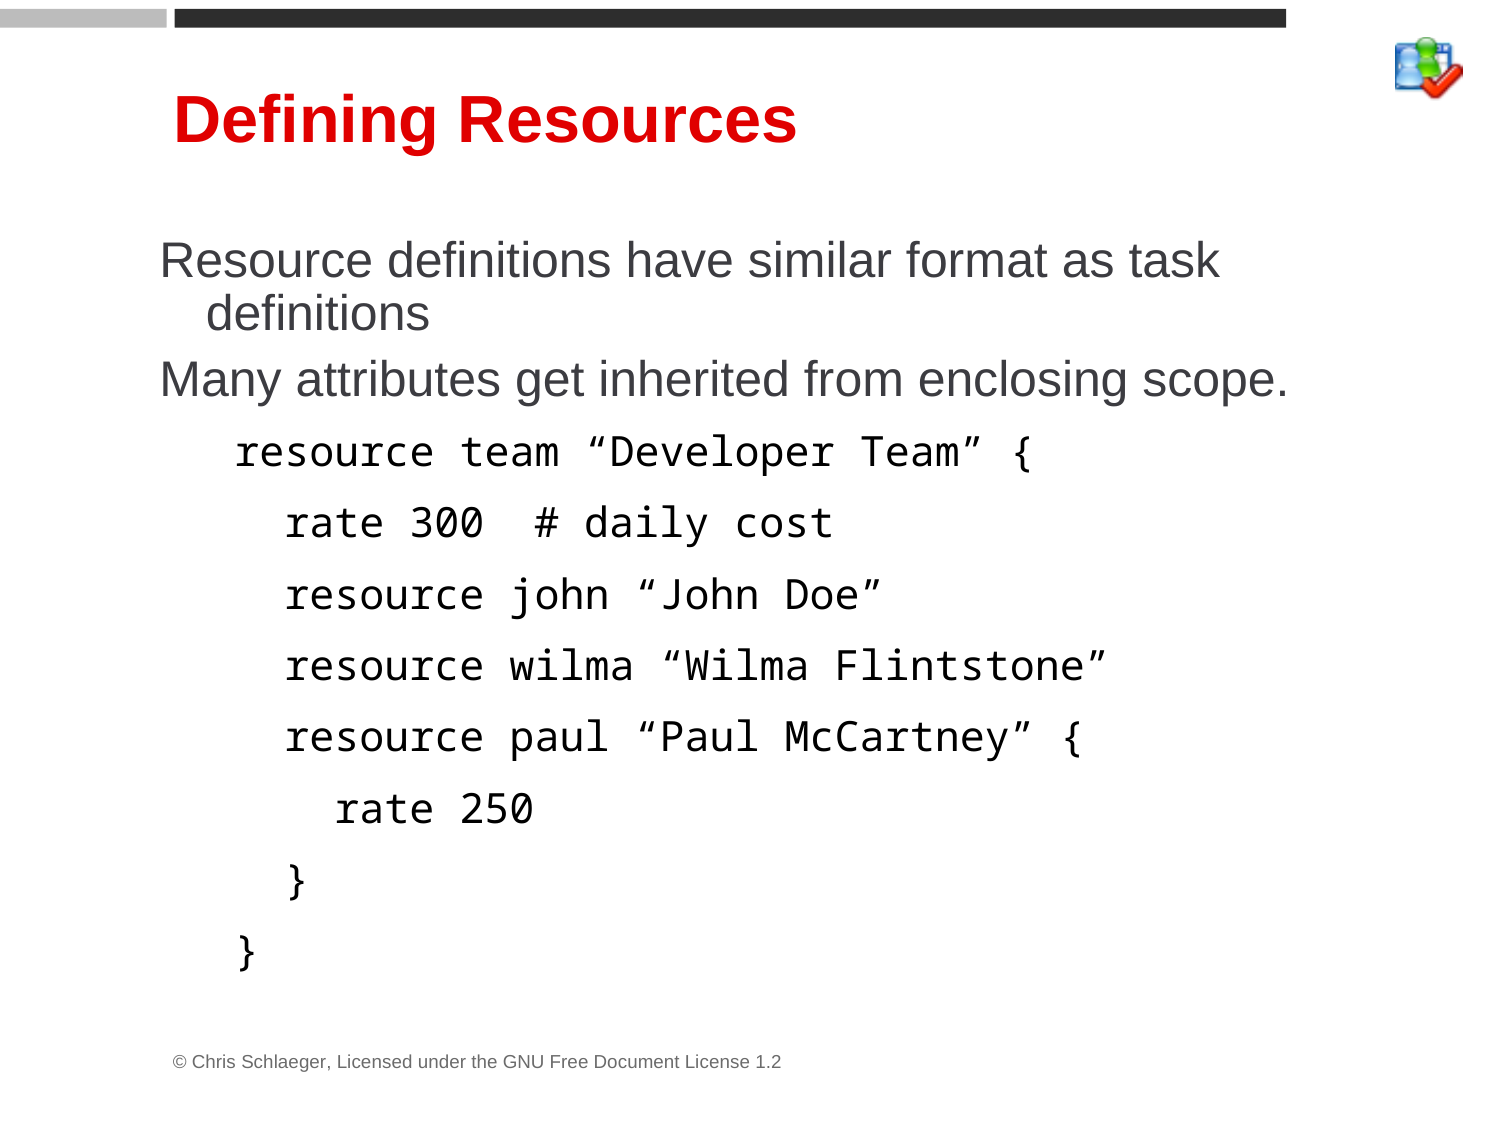

# Defining Resources
Resource definitions have similar format as task definitions
Many attributes get inherited from enclosing scope.
resource team “Developer Team” {
 rate 300	# daily cost
 resource john “John Doe”
 resource wilma “Wilma Flintstone”
 resource paul “Paul McCartney” {
 rate 250
 }
}